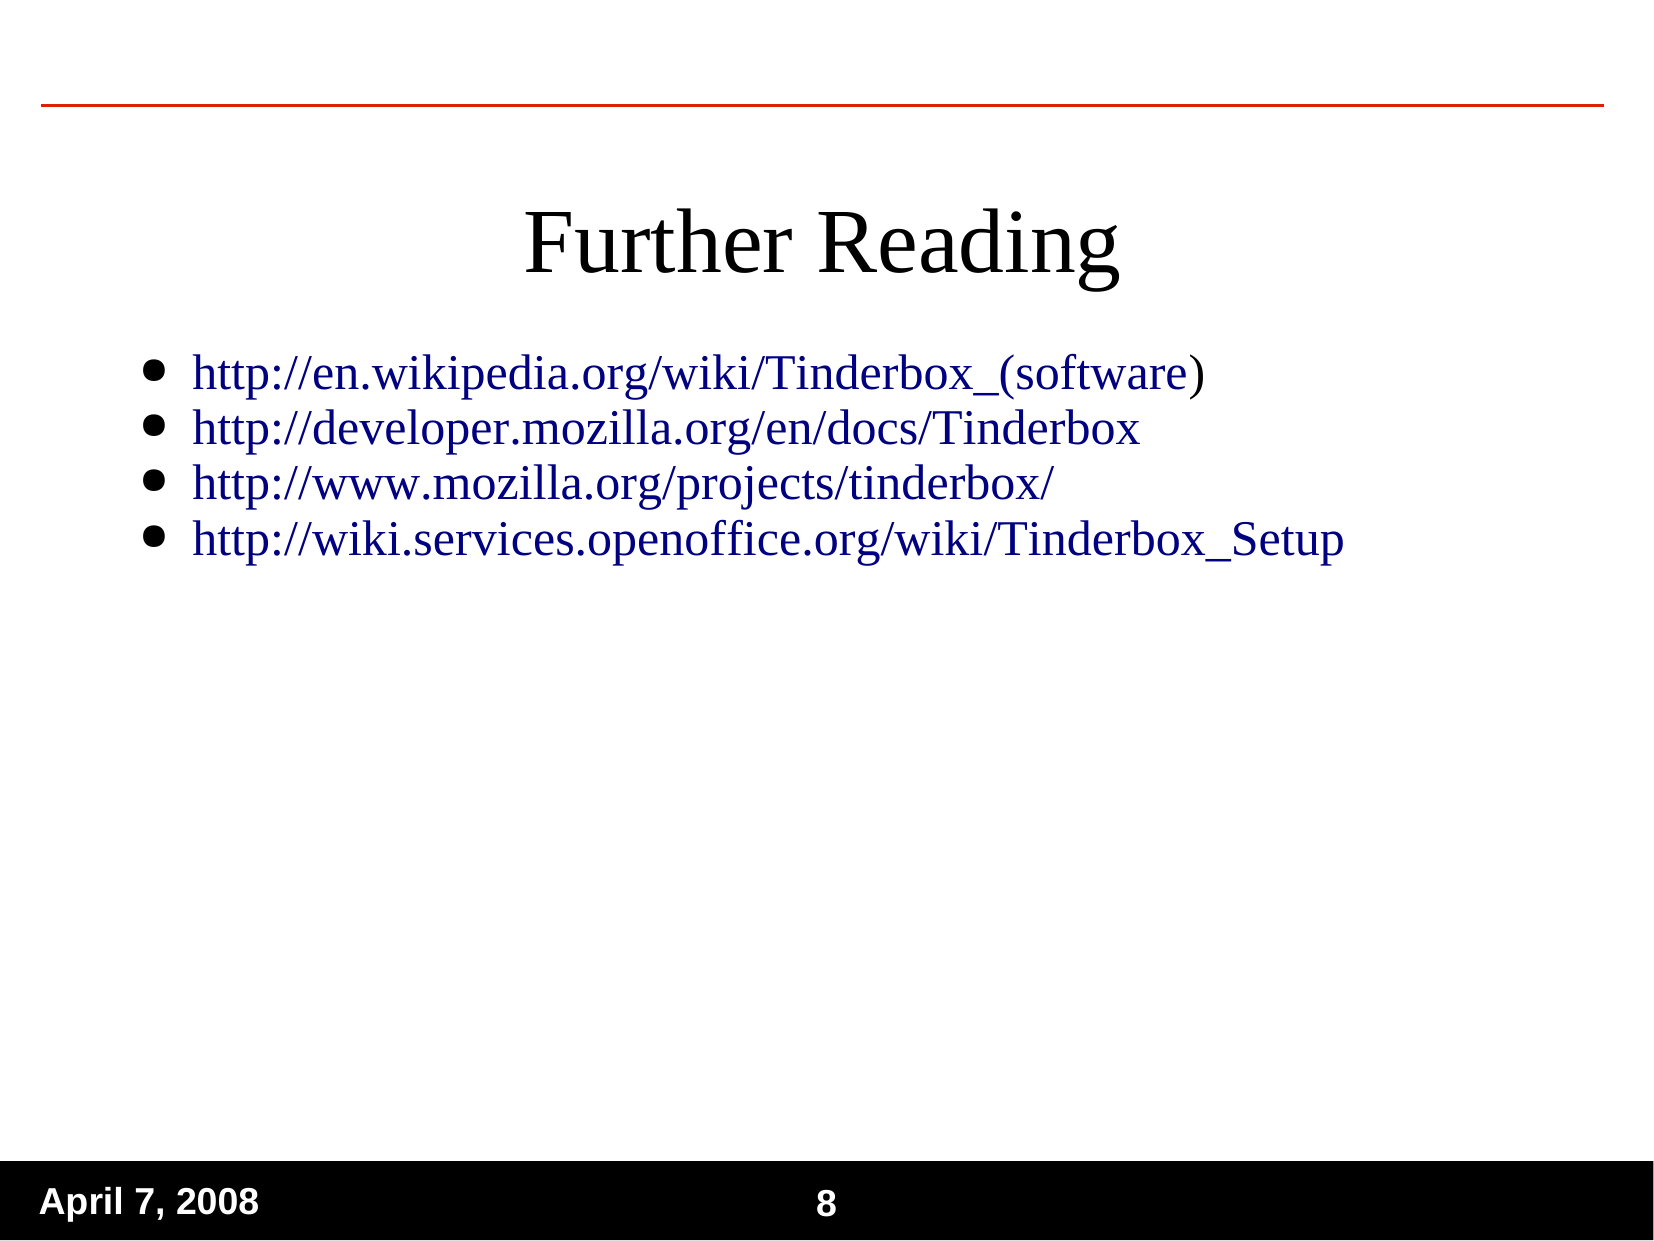

# Further Reading
http://en.wikipedia.org/wiki/Tinderbox_(software)
http://developer.mozilla.org/en/docs/Tinderbox
http://www.mozilla.org/projects/tinderbox/
http://wiki.services.openoffice.org/wiki/Tinderbox_Setup